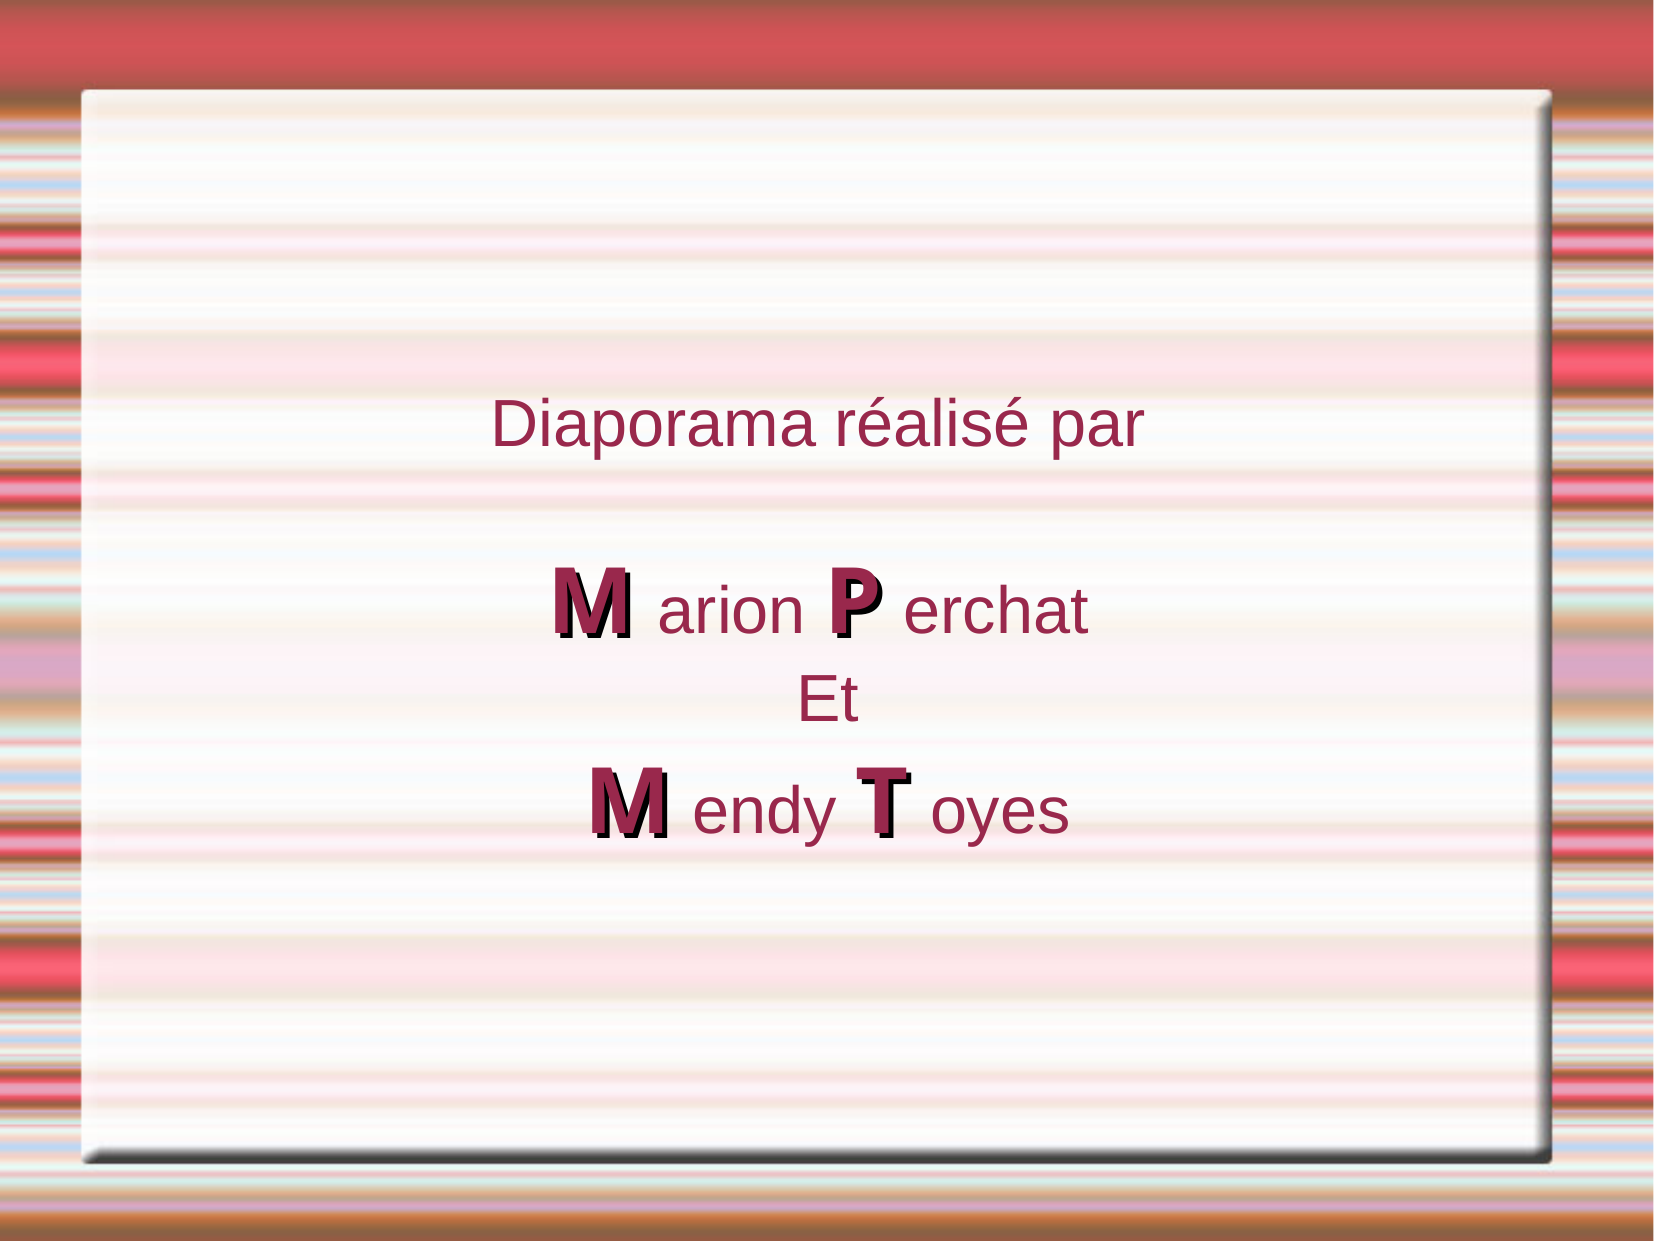

# Diaporama réalisé par
M arion P erchat
Et
M endy T oyes